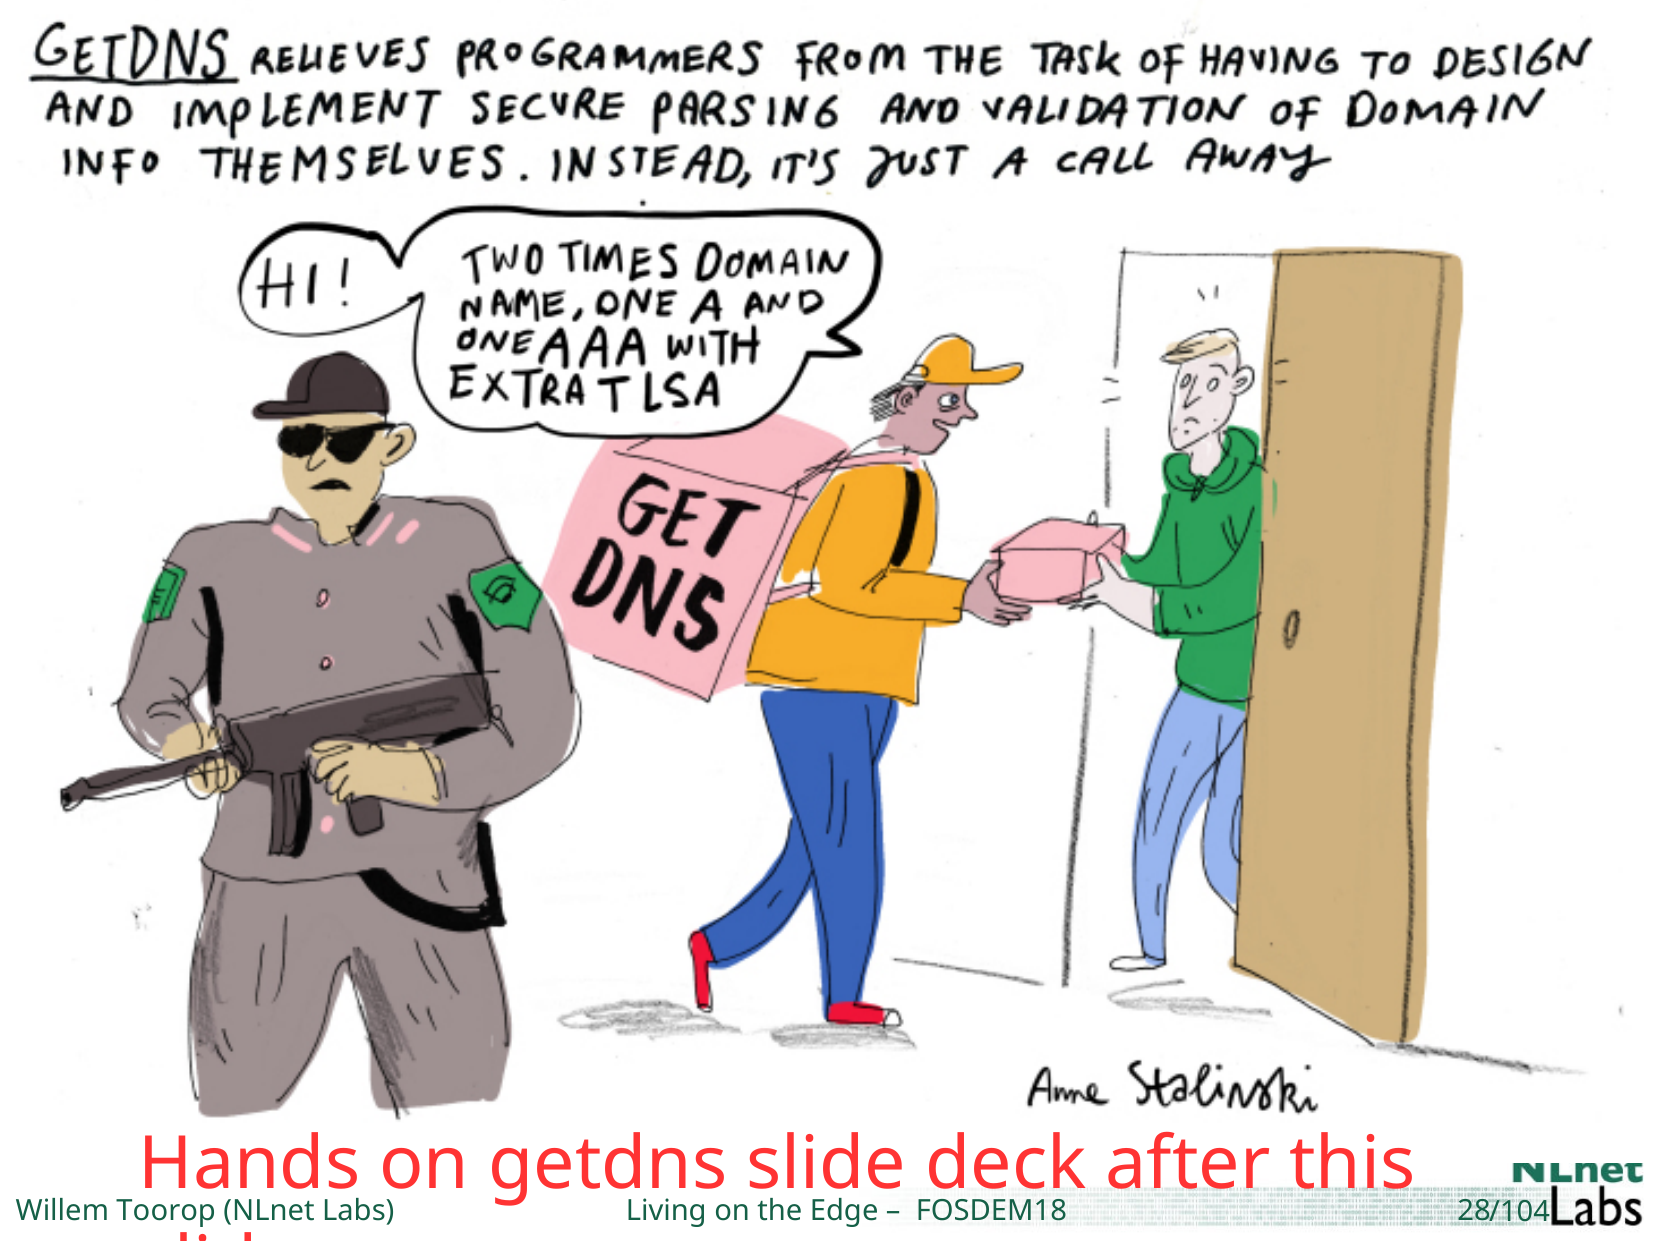

# Hands on getdns slide deck after this slide...